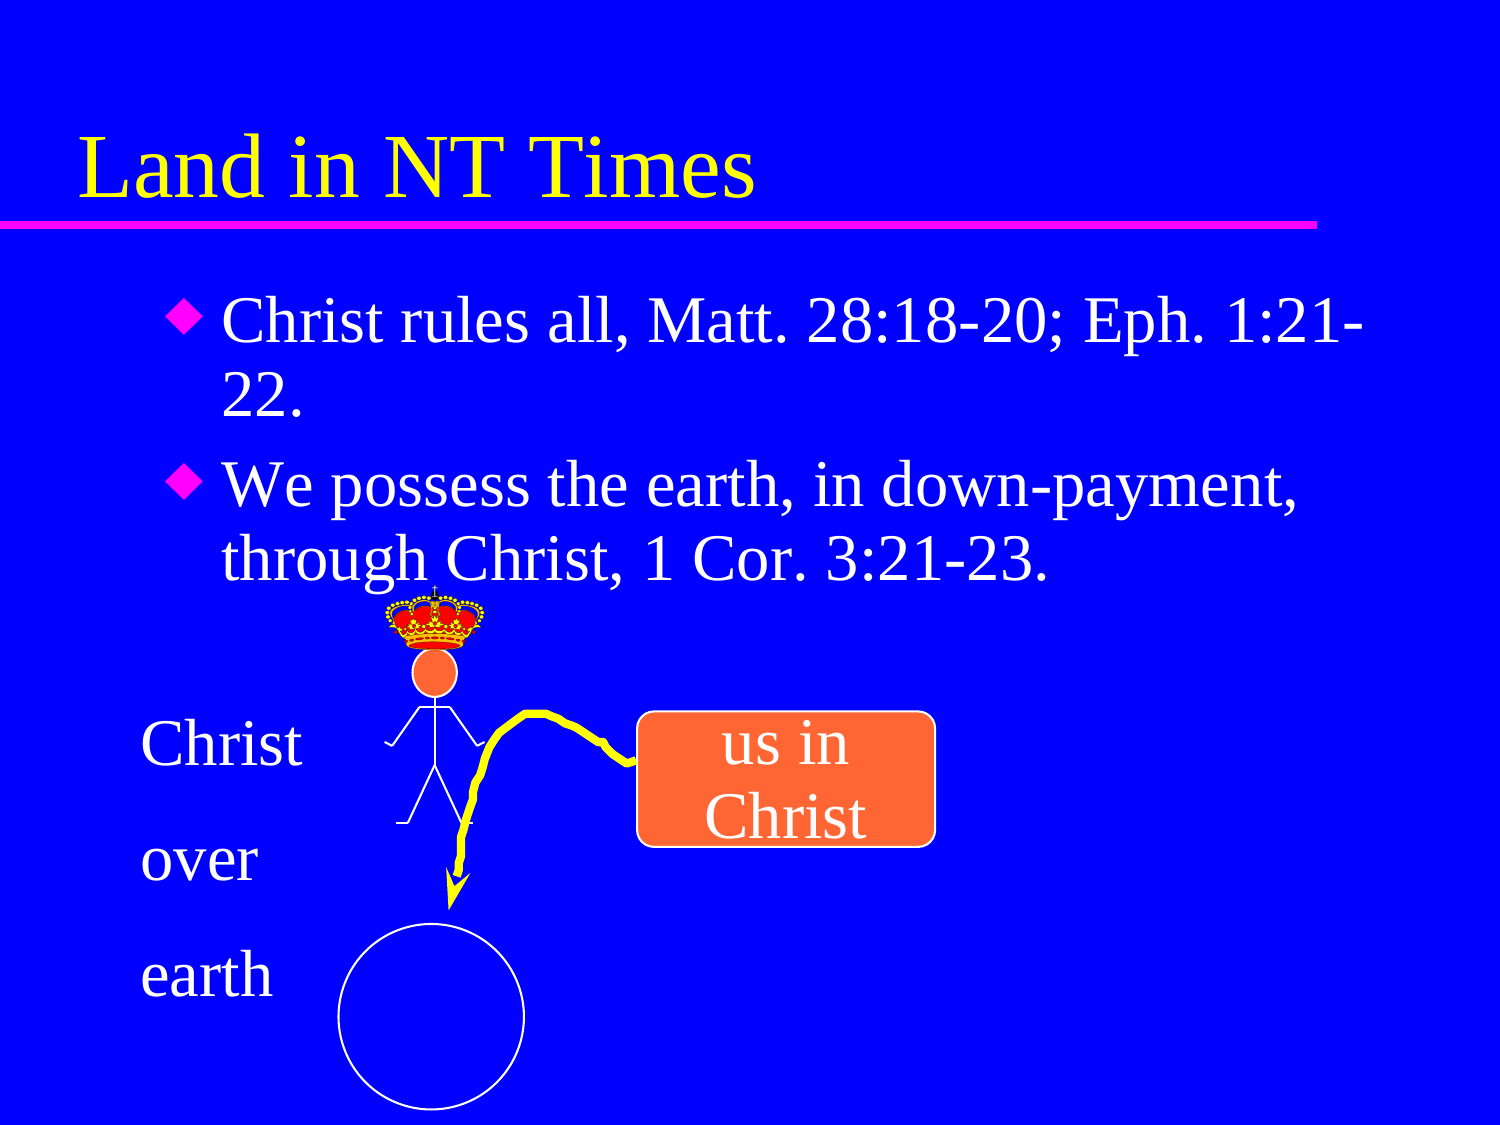

# Land in NT Times
Christ rules all, Matt. 28:18-20; Eph. 1:21-22.
We possess the earth, in down-payment, through Christ, 1 Cor. 3:21-23.
Christ
over
earth
us in
Christ